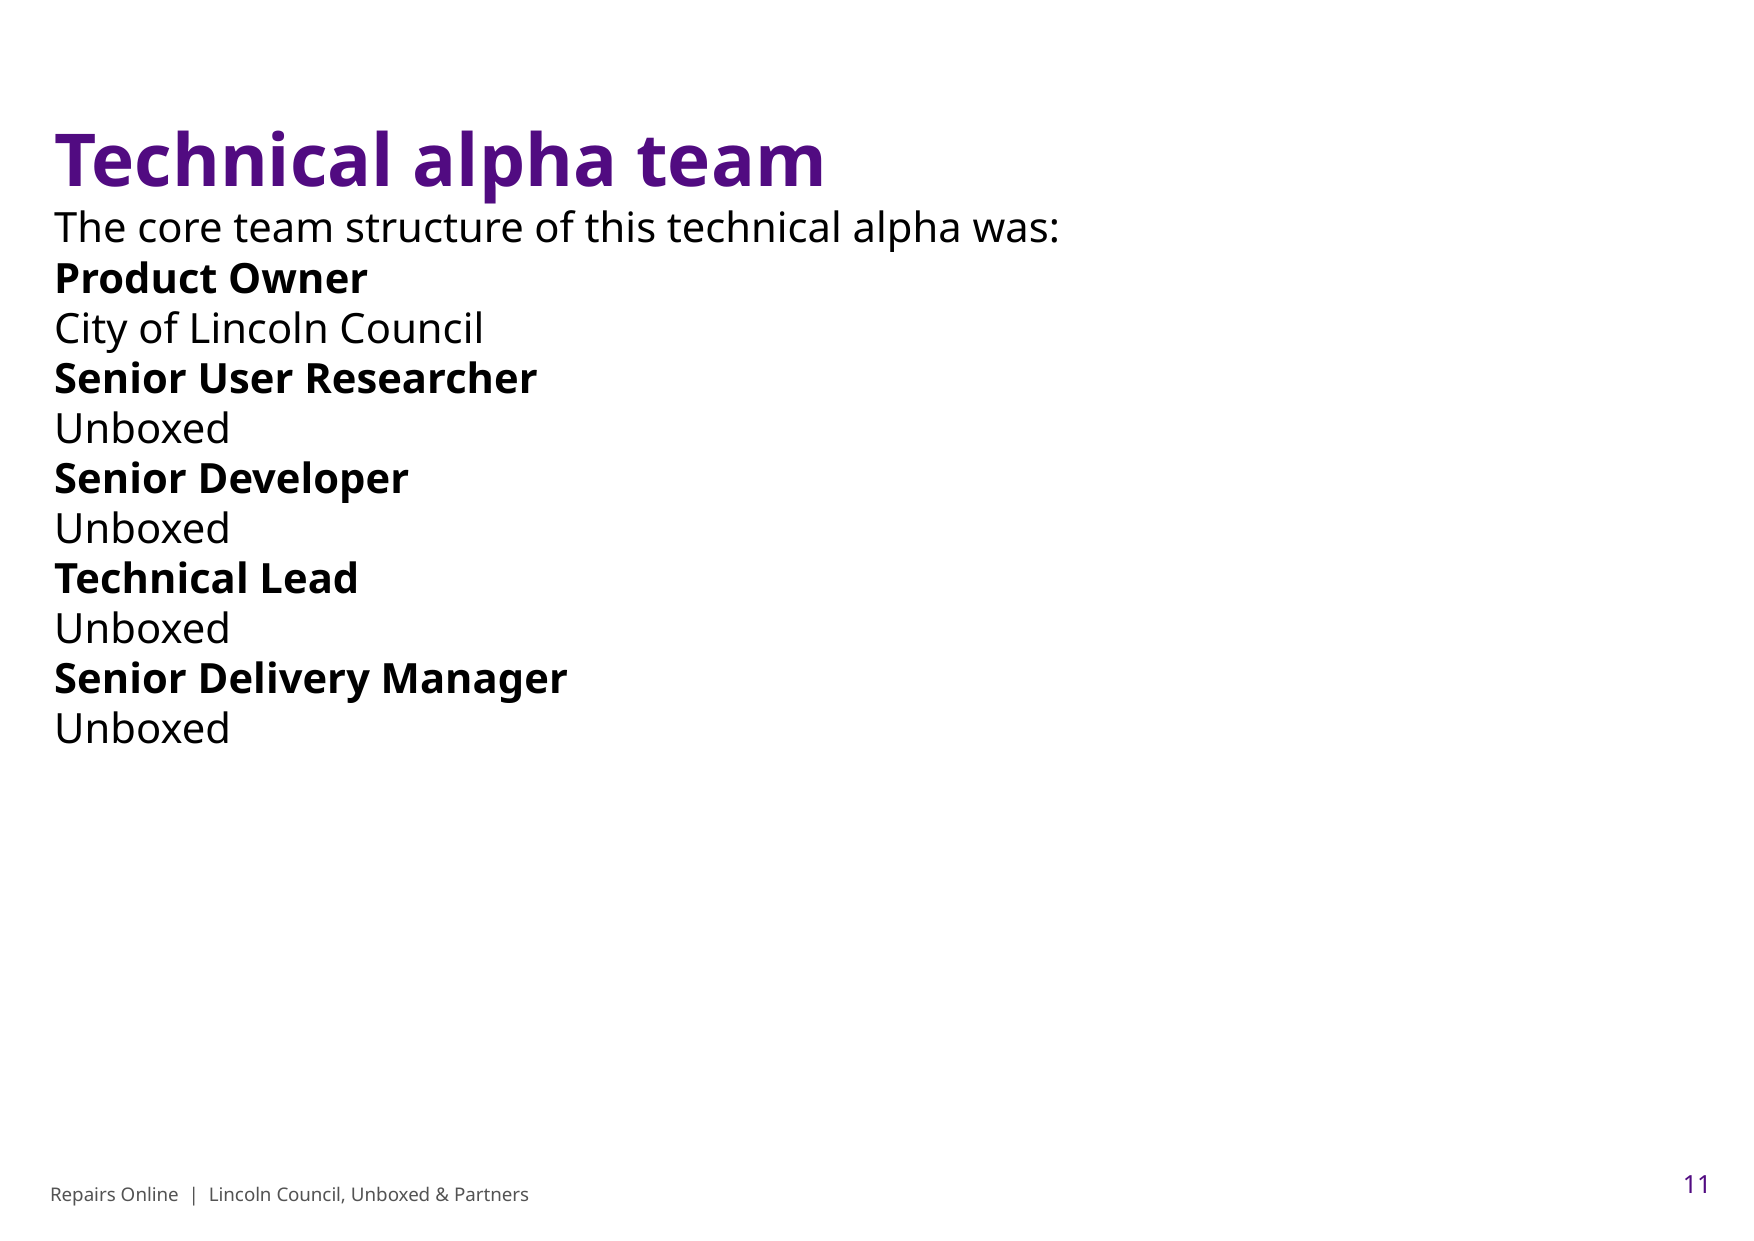

# Technical alpha team The core team structure of this technical alpha was: Product Owner City of Lincoln Council Senior User Researcher Unboxed Senior Developer Unboxed Technical Lead Unboxed Senior Delivery Manager Unboxed